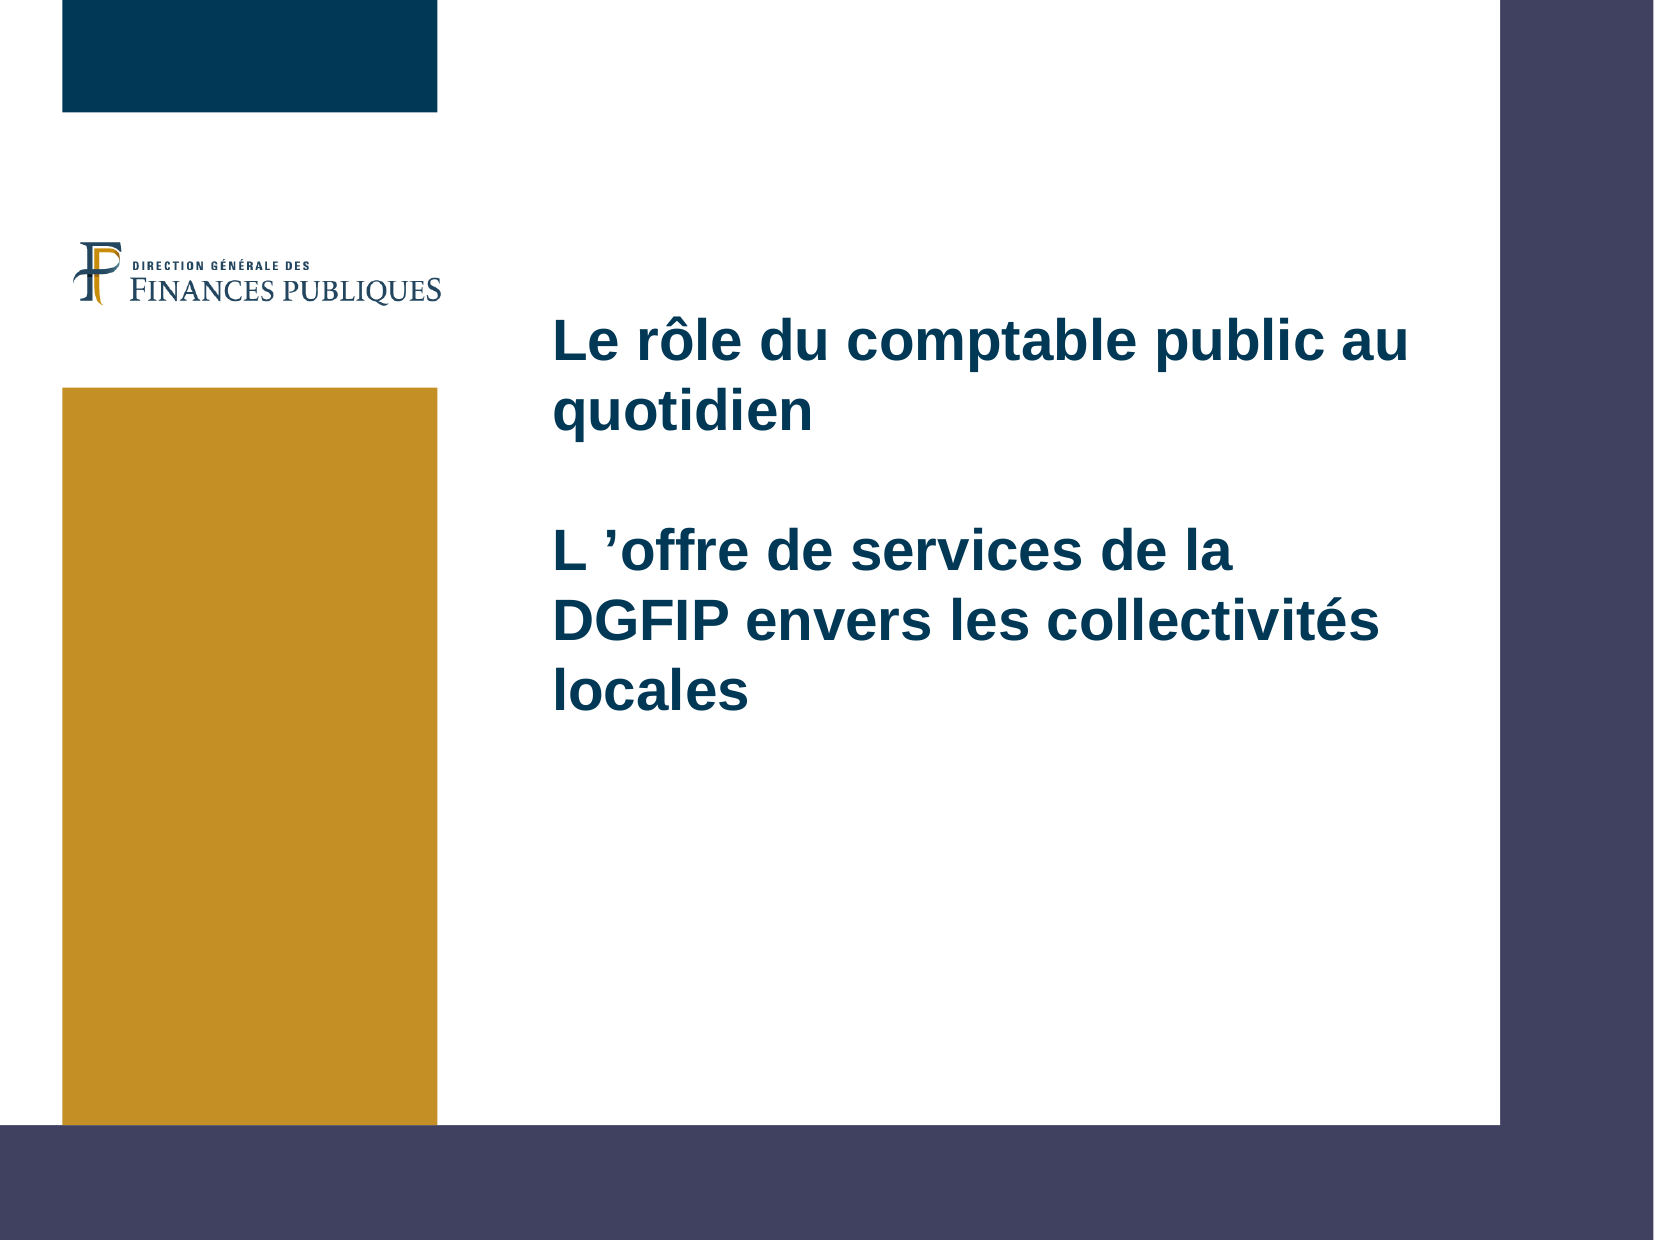

# Le rôle du comptable public au quotidien L ’offre de services de la DGFIP envers les collectivités locales